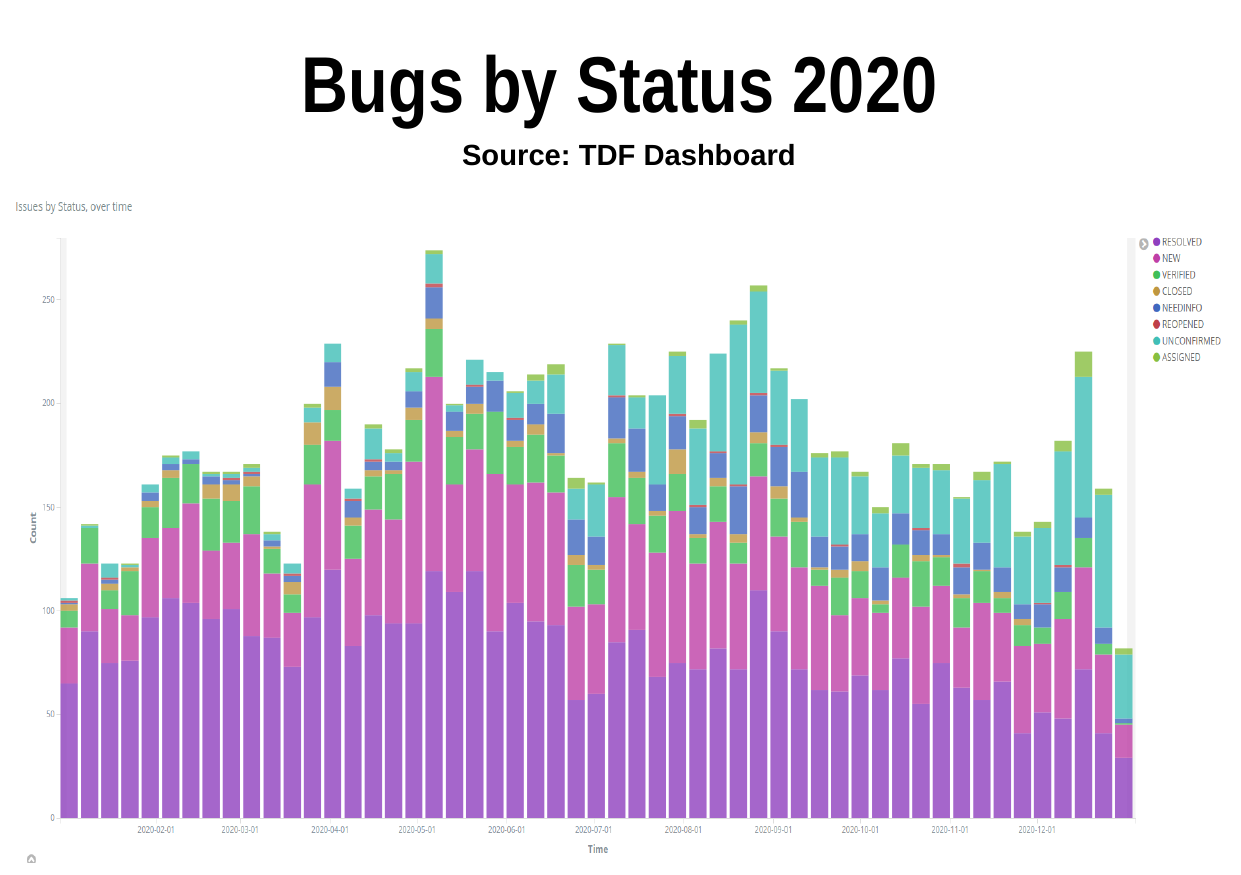

# Bugs by Status 2020
Source: TDF Dashboard